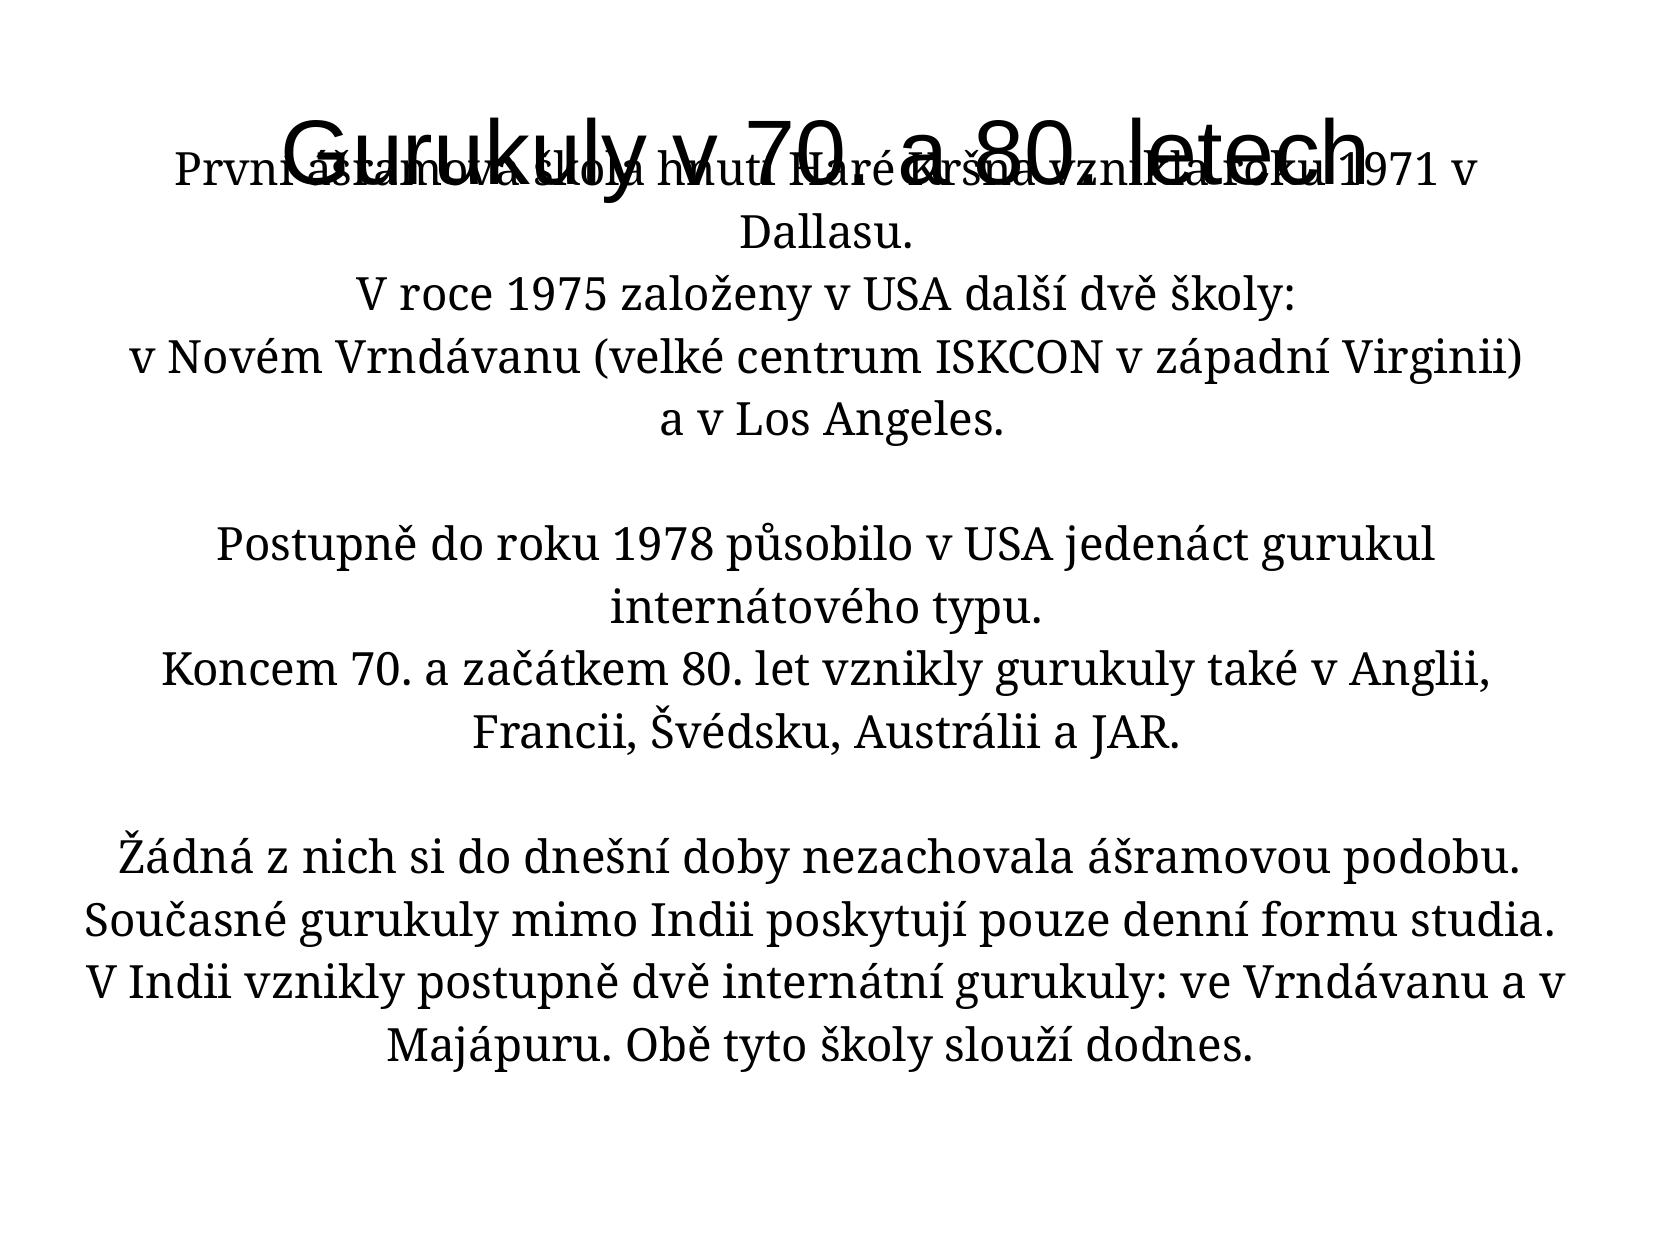

# Gurukuly v 70. a 80. letech
První ášramová škola hnutí Haré Kršna vznikla roku 1971 v Dallasu.
 V roce 1975 založeny v USA další dvě školy:
v Novém Vrndávanu (velké centrum ISKCON v západní Virginii)
 a v Los Angeles.
Postupně do roku 1978 působilo v USA jedenáct gurukul internátového typu.
Koncem 70. a začátkem 80. let vznikly gurukuly také v Anglii, Francii, Švédsku, Austrálii a JAR.
Žádná z nich si do dnešní doby nezachovala ášramovou podobu.
Současné gurukuly mimo Indii poskytují pouze denní formu studia.
V Indii vznikly postupně dvě internátní gurukuly: ve Vrndávanu a v Majápuru. Obě tyto školy slouží dodnes.